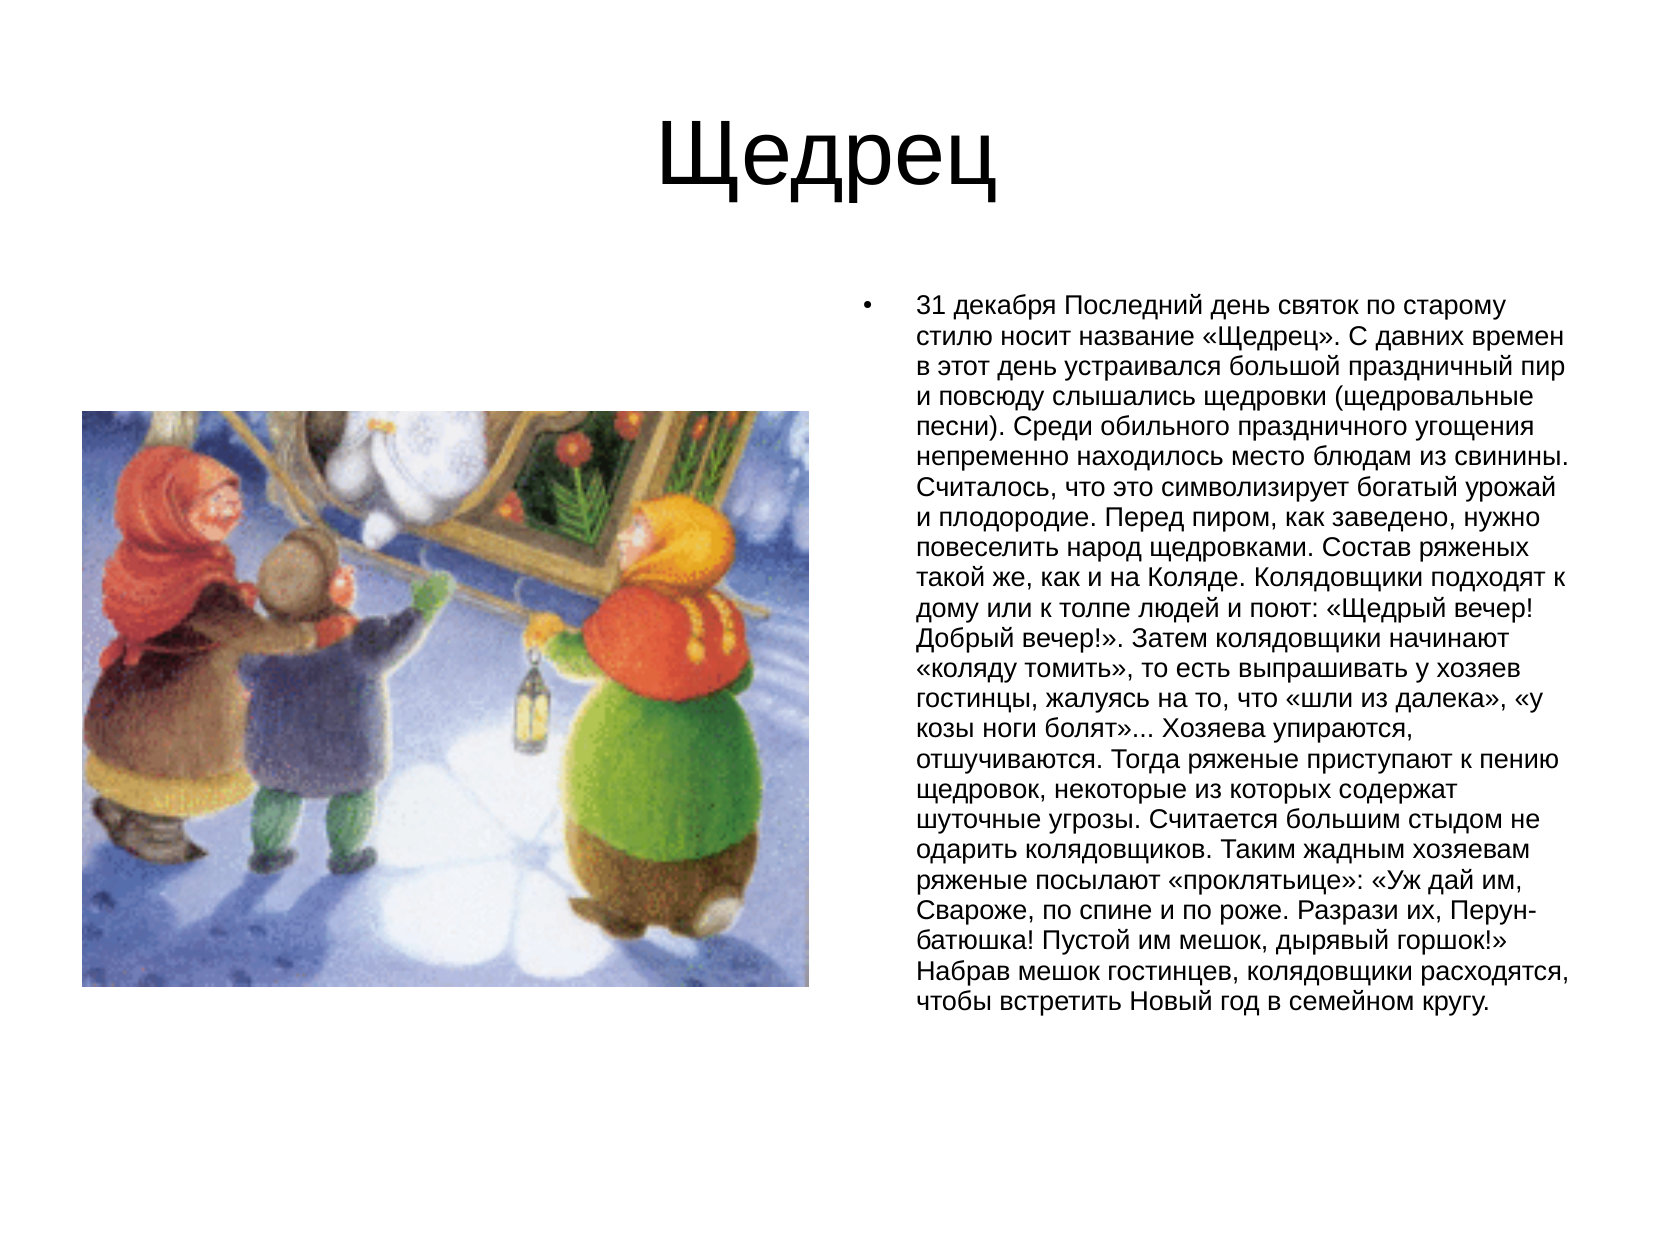

# Щедрец
31 декабря Последний день святок по старому стилю носит название «Щедрец». С давних времен в этот день устраивался большой праздничный пир и повсюду слышались щедровки (щедровальные песни). Среди обильного праздничного угощения непременно находилось место блюдам из свинины. Считалось, что это символизирует богатый урожай и плодородие. Перед пиром, как заведено, нужно повеселить народ щедровками. Состав ряженых такой же, как и на Коляде. Колядовщики подходят к дому или к толпе людей и поют: «Щедрый вечер! Добрый вечер!». Затем колядовщики начинают «коляду томить», то есть выпрашивать у хозяев гостинцы, жалуясь на то, что «шли из далека», «у козы ноги болят»... Хозяева упираются, отшучиваются. Тогда ряженые приступают к пению щедровок, некоторые из которых содержат шуточные угрозы. Считается большим стыдом не одарить колядовщиков. Таким жадным хозяевам ряженые посылают «проклятьице»: «Уж дай им, Свароже, по спине и по роже. Разрази их, Перун-батюшка! Пустой им мешок, дырявый горшок!» Набрав мешок гостинцев, колядовщики расходятся, чтобы встретить Новый год в семейном кругу.